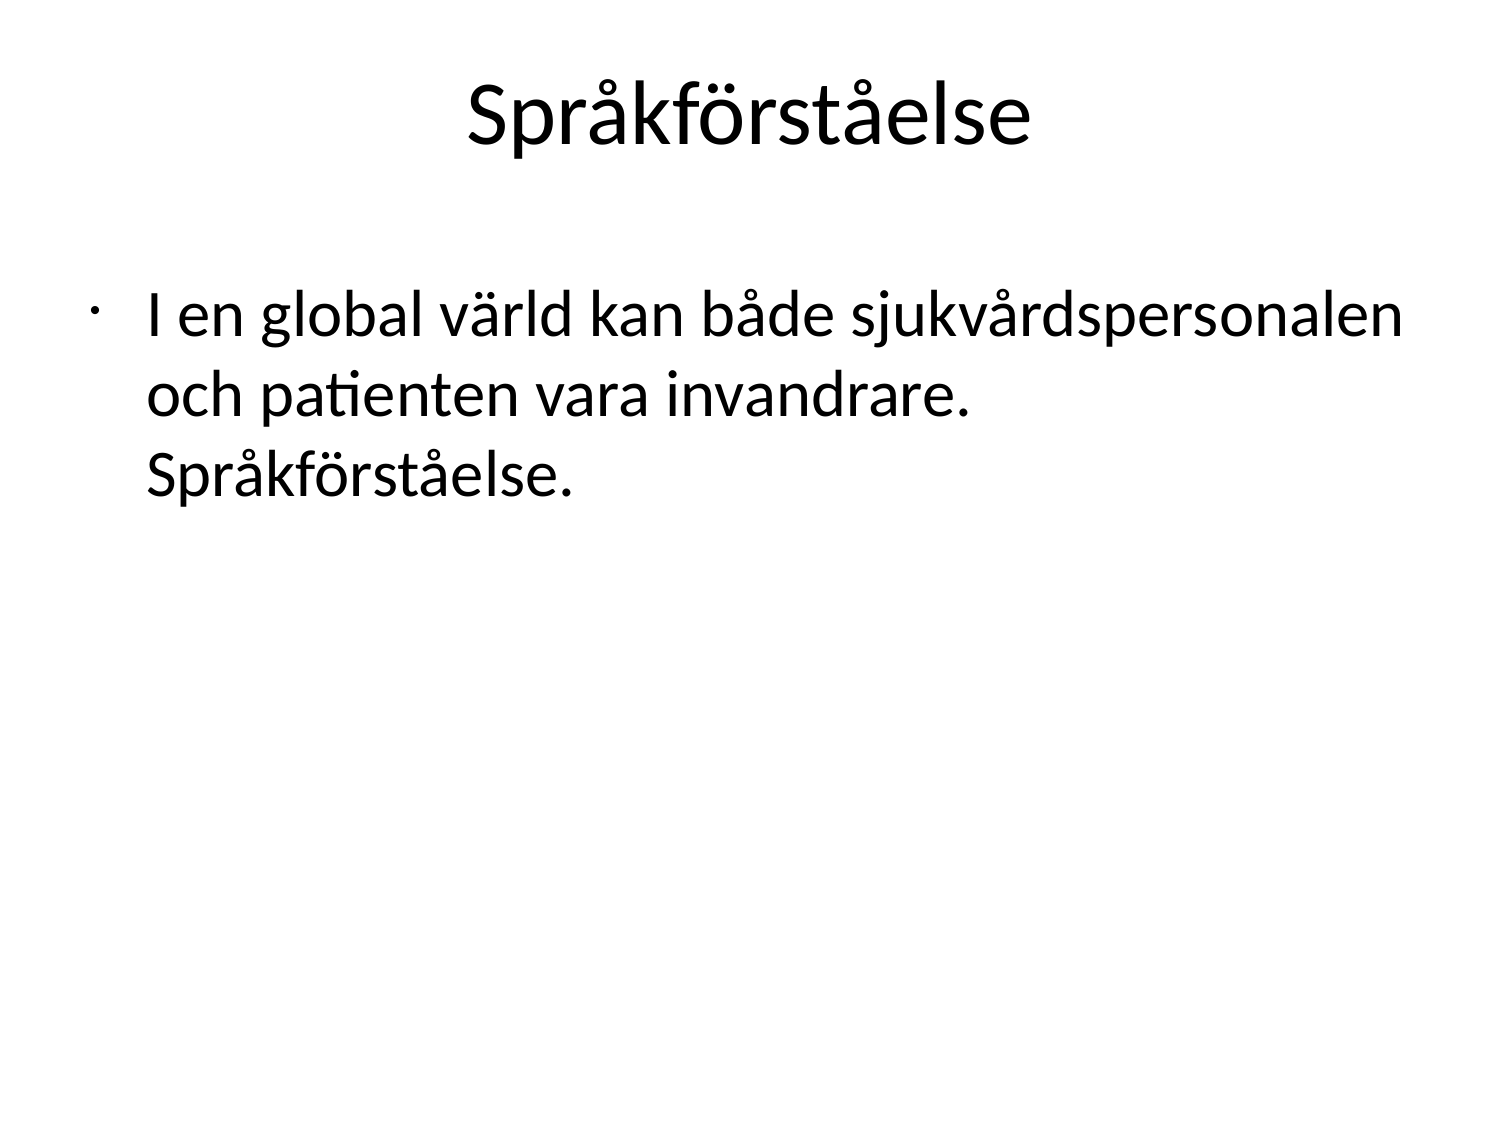

# Språkförståelse
I en global värld kan både sjukvårdspersonalen och patienten vara invandrare. Språkförståelse.